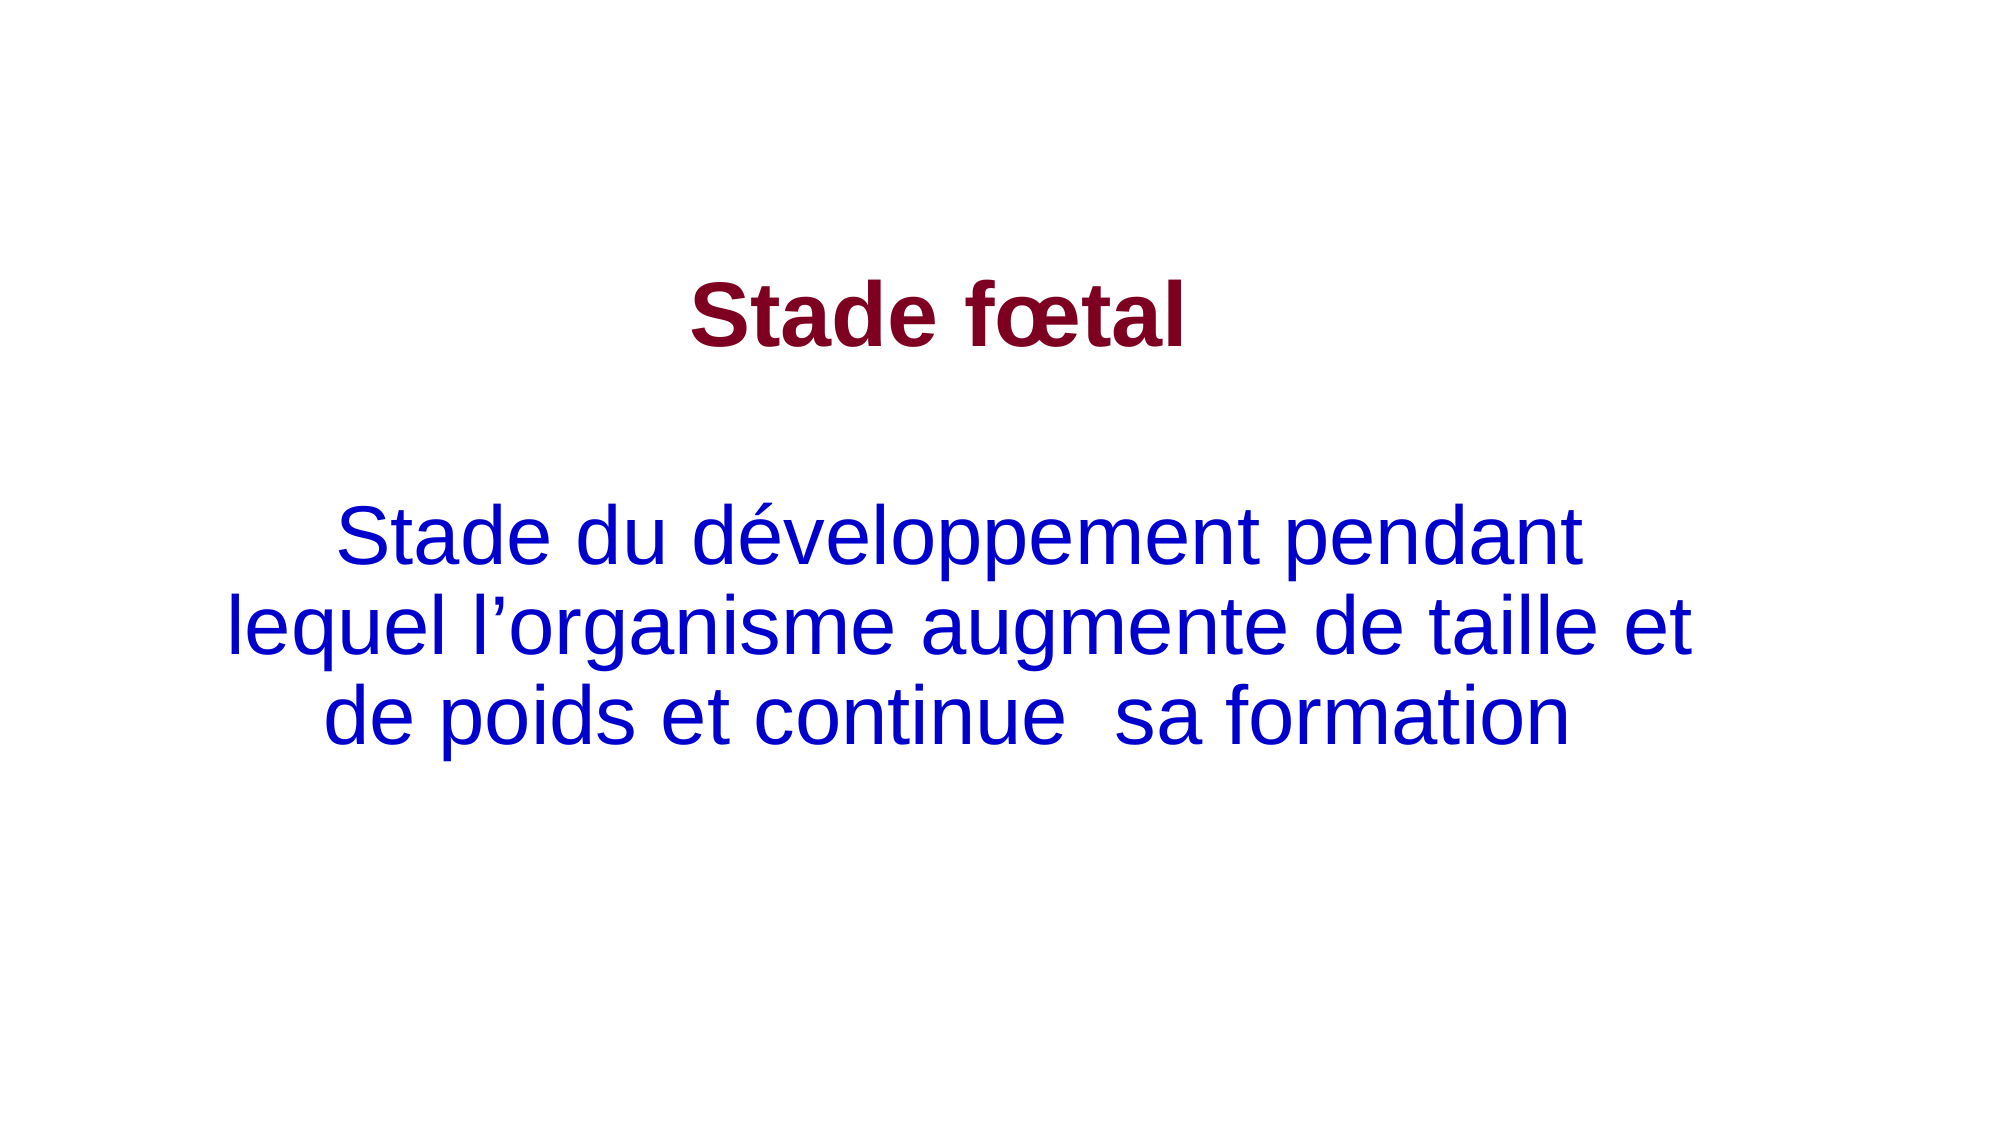

# Stade fœtal
Stade du développement pendant lequel l’organisme augmente de taille et de poids et continue sa formation